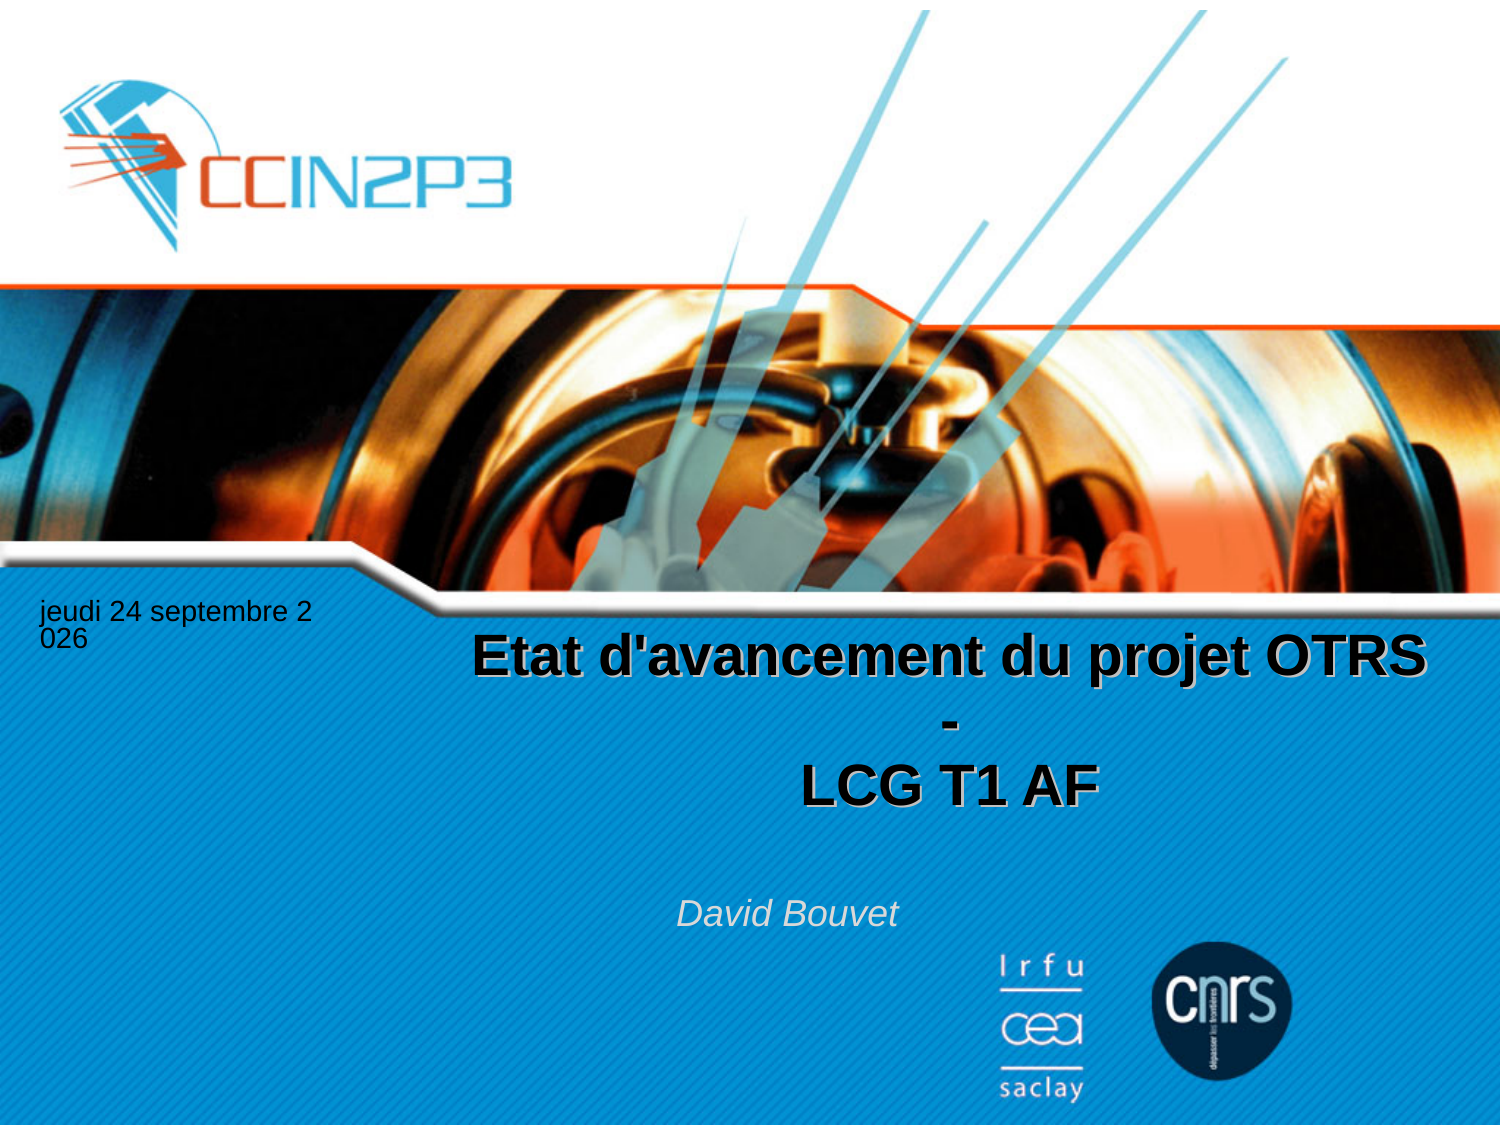

# Etat d'avancement du projet OTRS - LCG T1 AF
David Bouvet